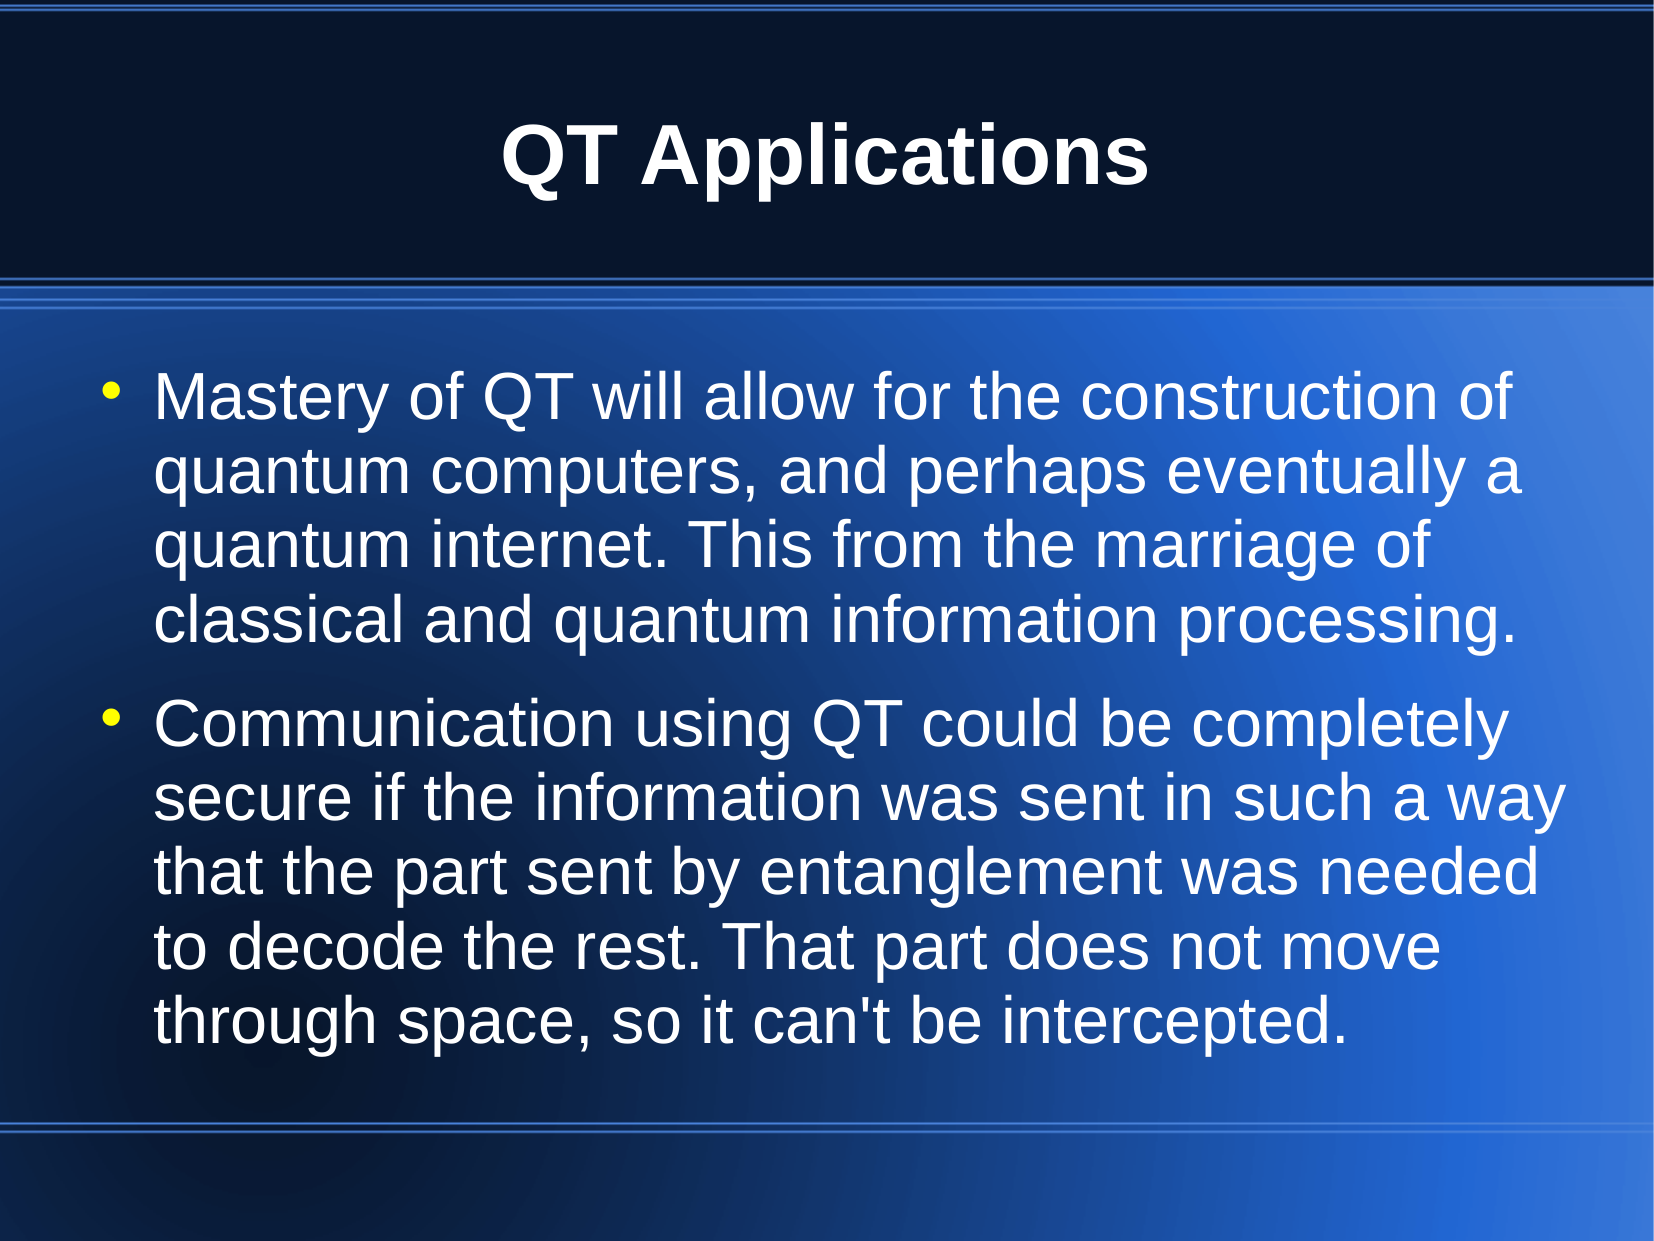

# QT Applications
Mastery of QT will allow for the construction of quantum computers, and perhaps eventually a quantum internet. This from the marriage of classical and quantum information processing.
Communication using QT could be completely secure if the information was sent in such a way that the part sent by entanglement was needed to decode the rest. That part does not move through space, so it can't be intercepted.